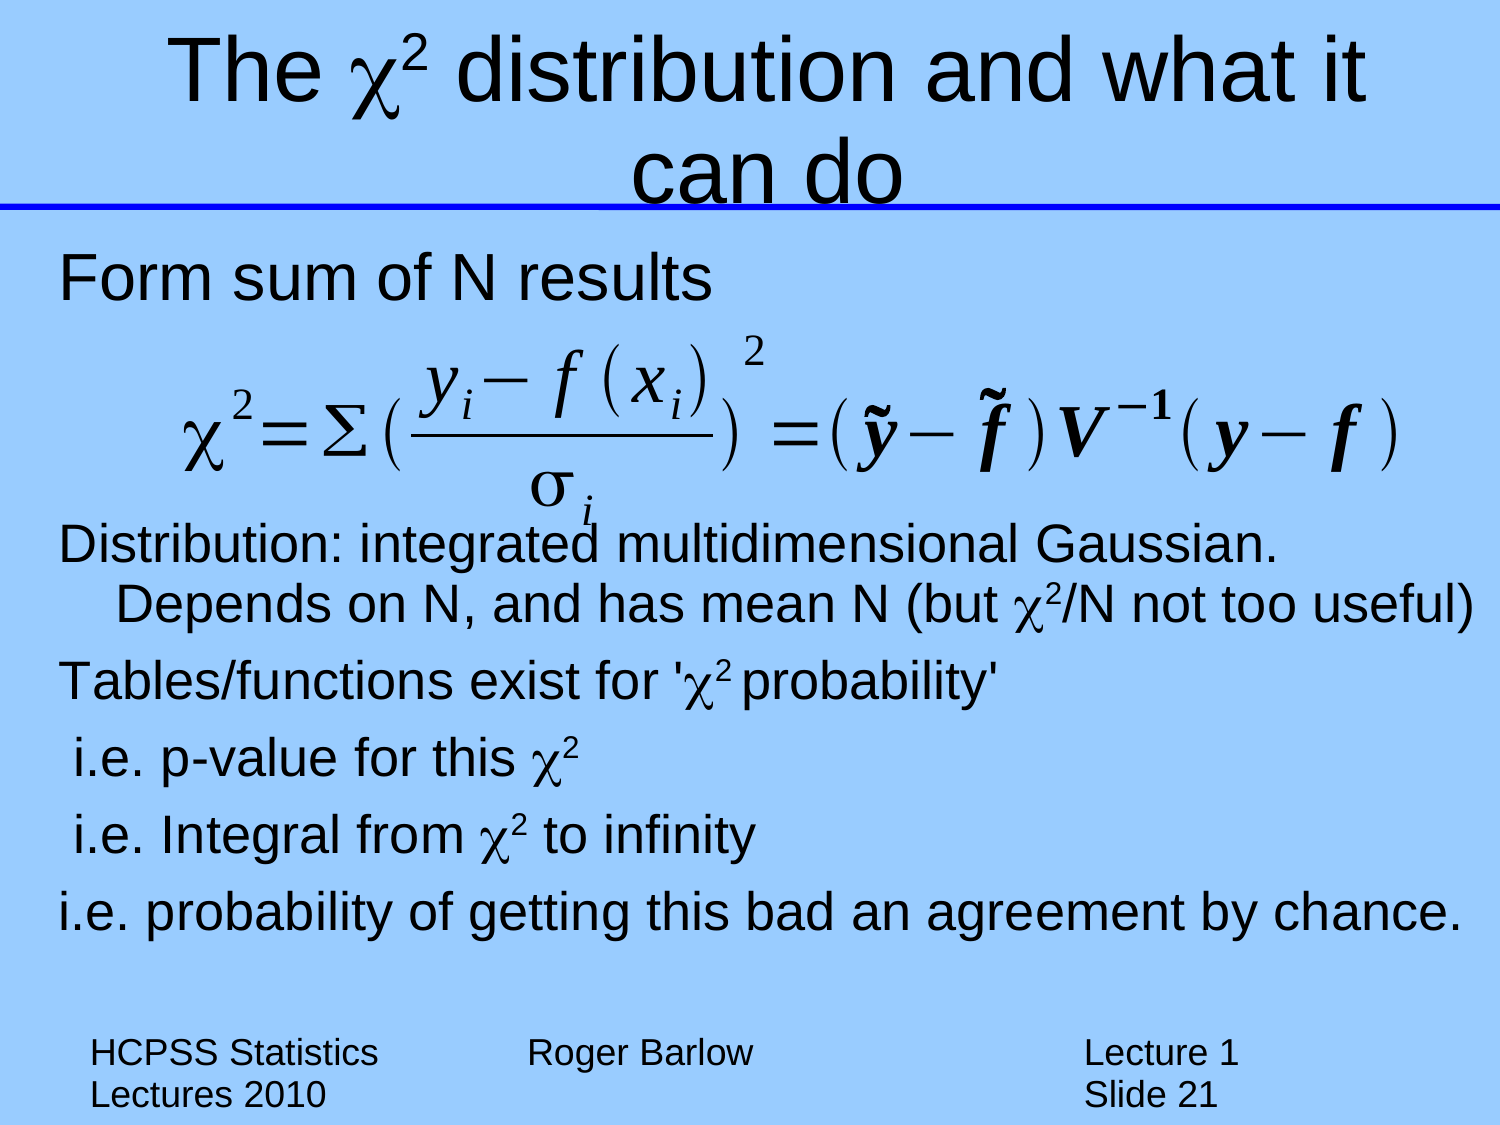

# The 2 distribution and what it can do
Form sum of N results
Distribution: integrated multidimensional Gaussian. Depends on N, and has mean N (but 2/N not too useful)
Tables/functions exist for '2 probability'
 i.e. p-value for this 2
 i.e. Integral from 2 to infinity
i.e. probability of getting this bad an agreement by chance.
21